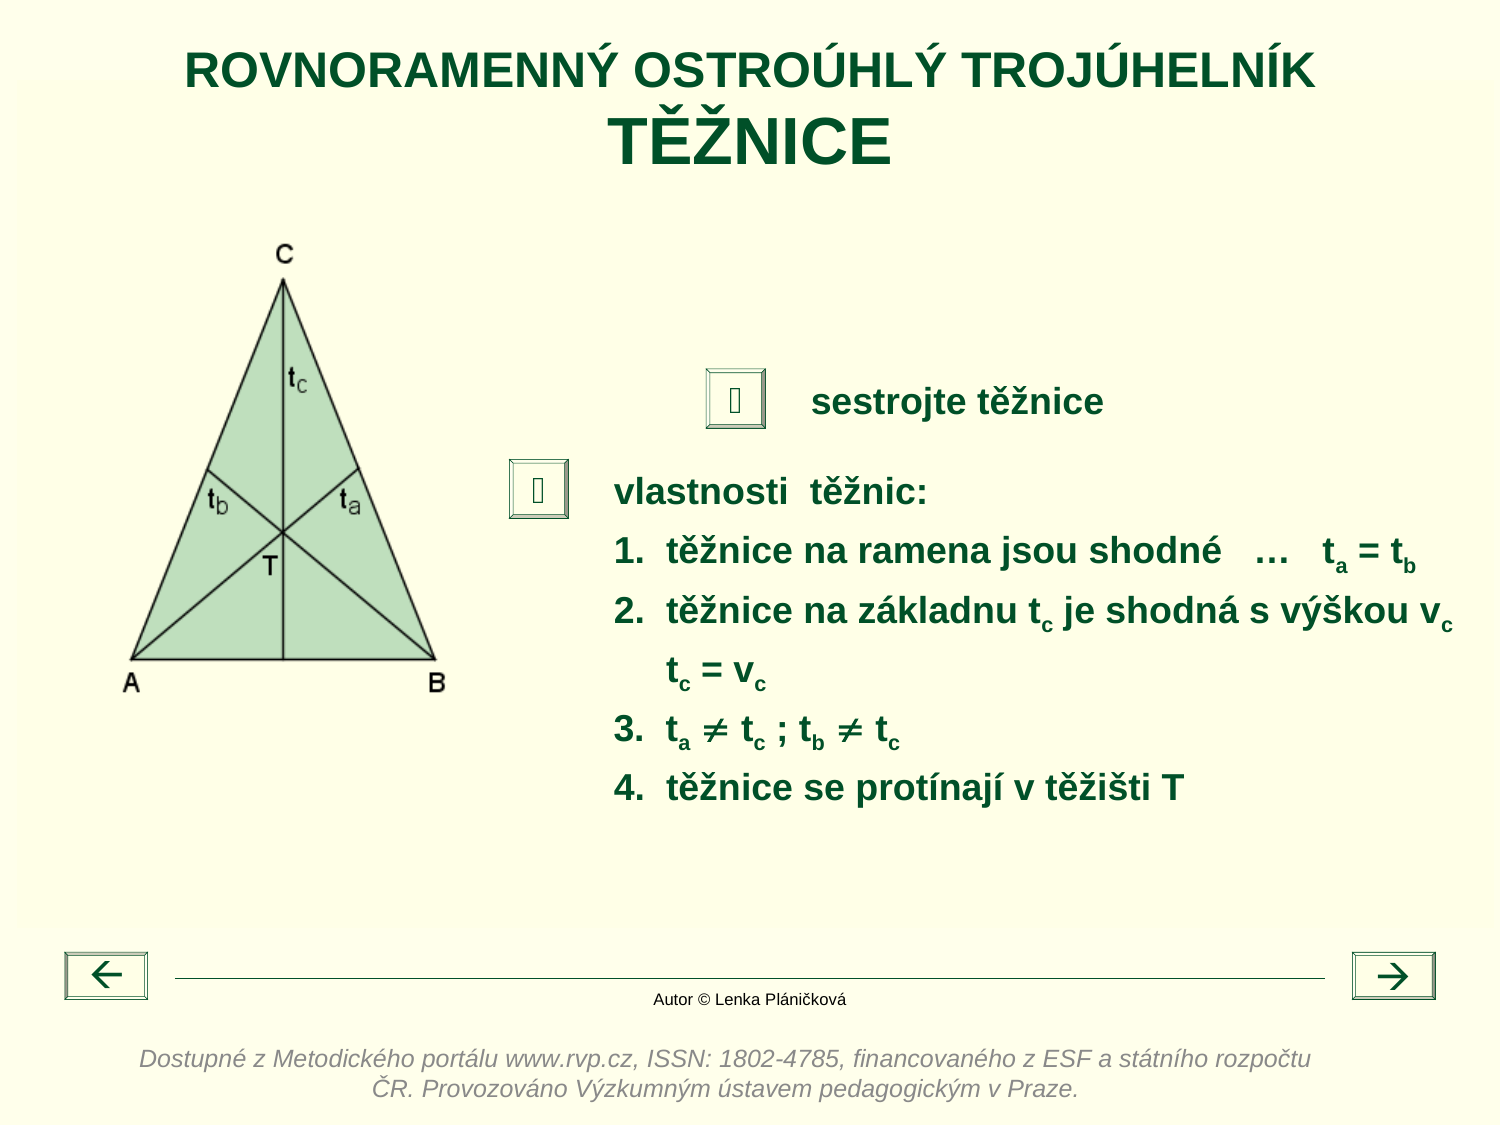

ROVNORAMENNÝ OSTROÚHLÝ TROJÚHELNÍK
TĚŽNICE

sestrojte těžnice

vlastnosti těžnic:
1. těžnice na ramena jsou shodné … ta = tb
2. těžnice na základnu tc je shodná s výškou vc
 tc = vc
3. ta  tc ; tb  tc
4. těžnice se protínají v těžišti T


Autor © Lenka Pláničková
Dostupné z Metodického portálu www.rvp.cz, ISSN: 1802-4785, financovaného z ESF a státního rozpočtu ČR. Provozováno Výzkumným ústavem pedagogickým v Praze.